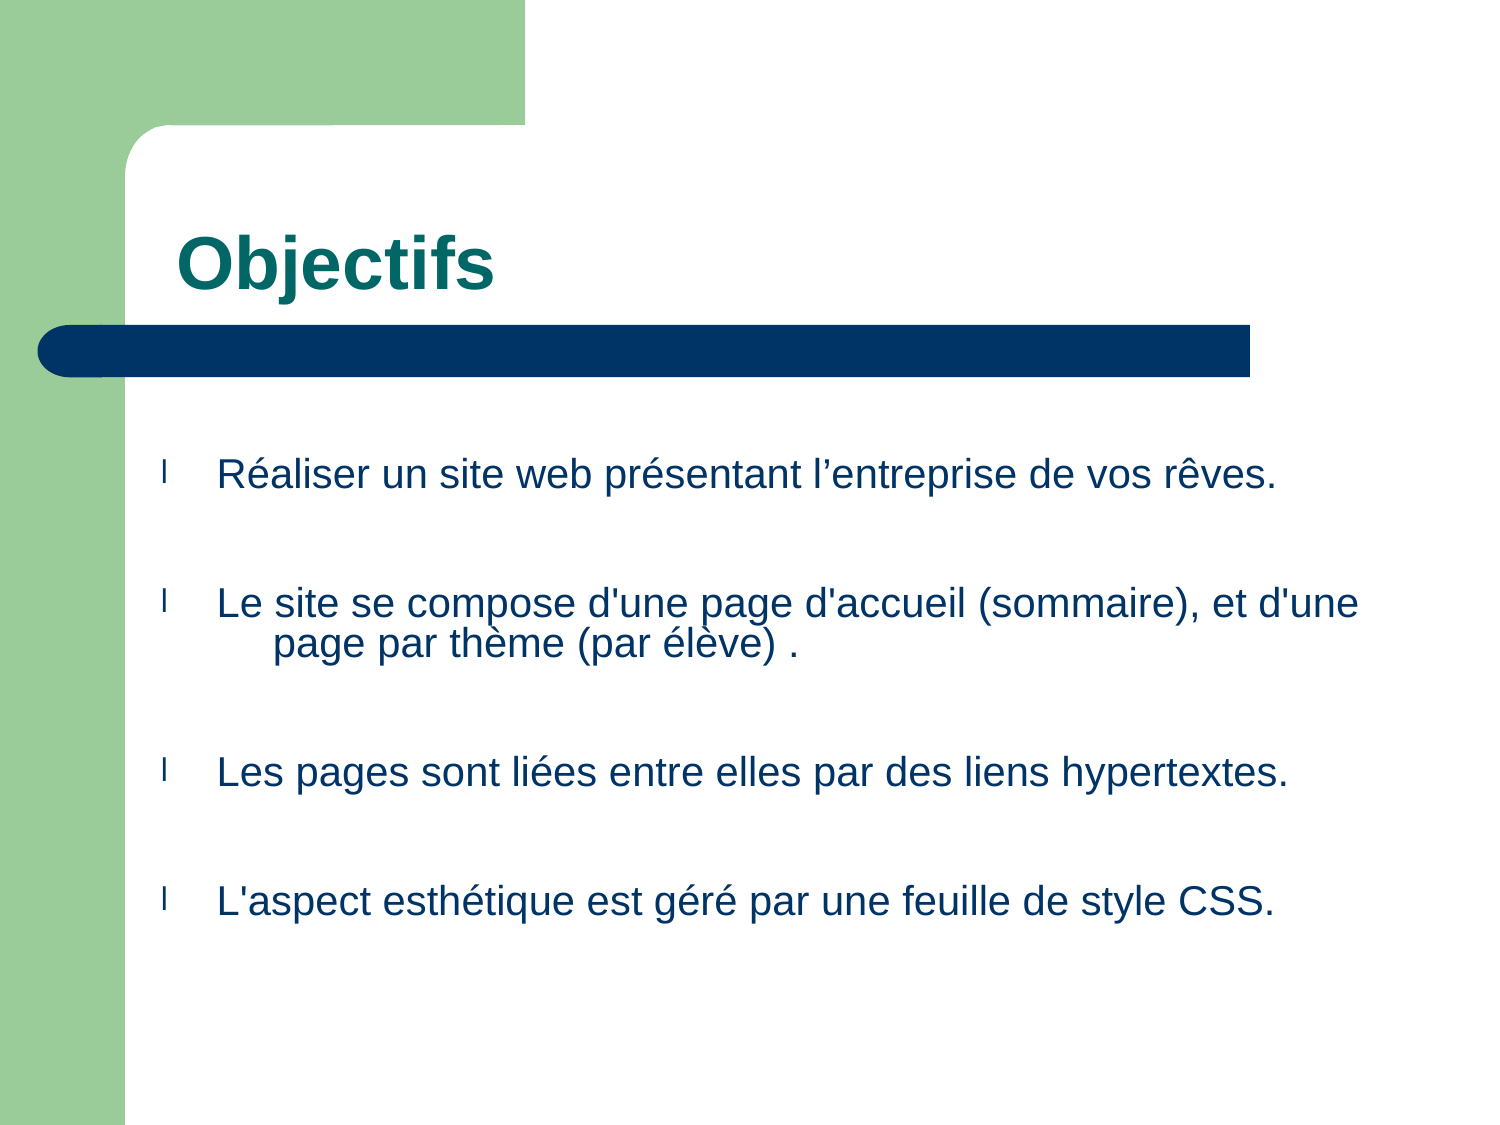

# Objectifs
Réaliser un site web présentant l’entreprise de vos rêves.
Le site se compose d'une page d'accueil (sommaire), et d'une page par thème (par élève) .
Les pages sont liées entre elles par des liens hypertextes.
L'aspect esthétique est géré par une feuille de style CSS.